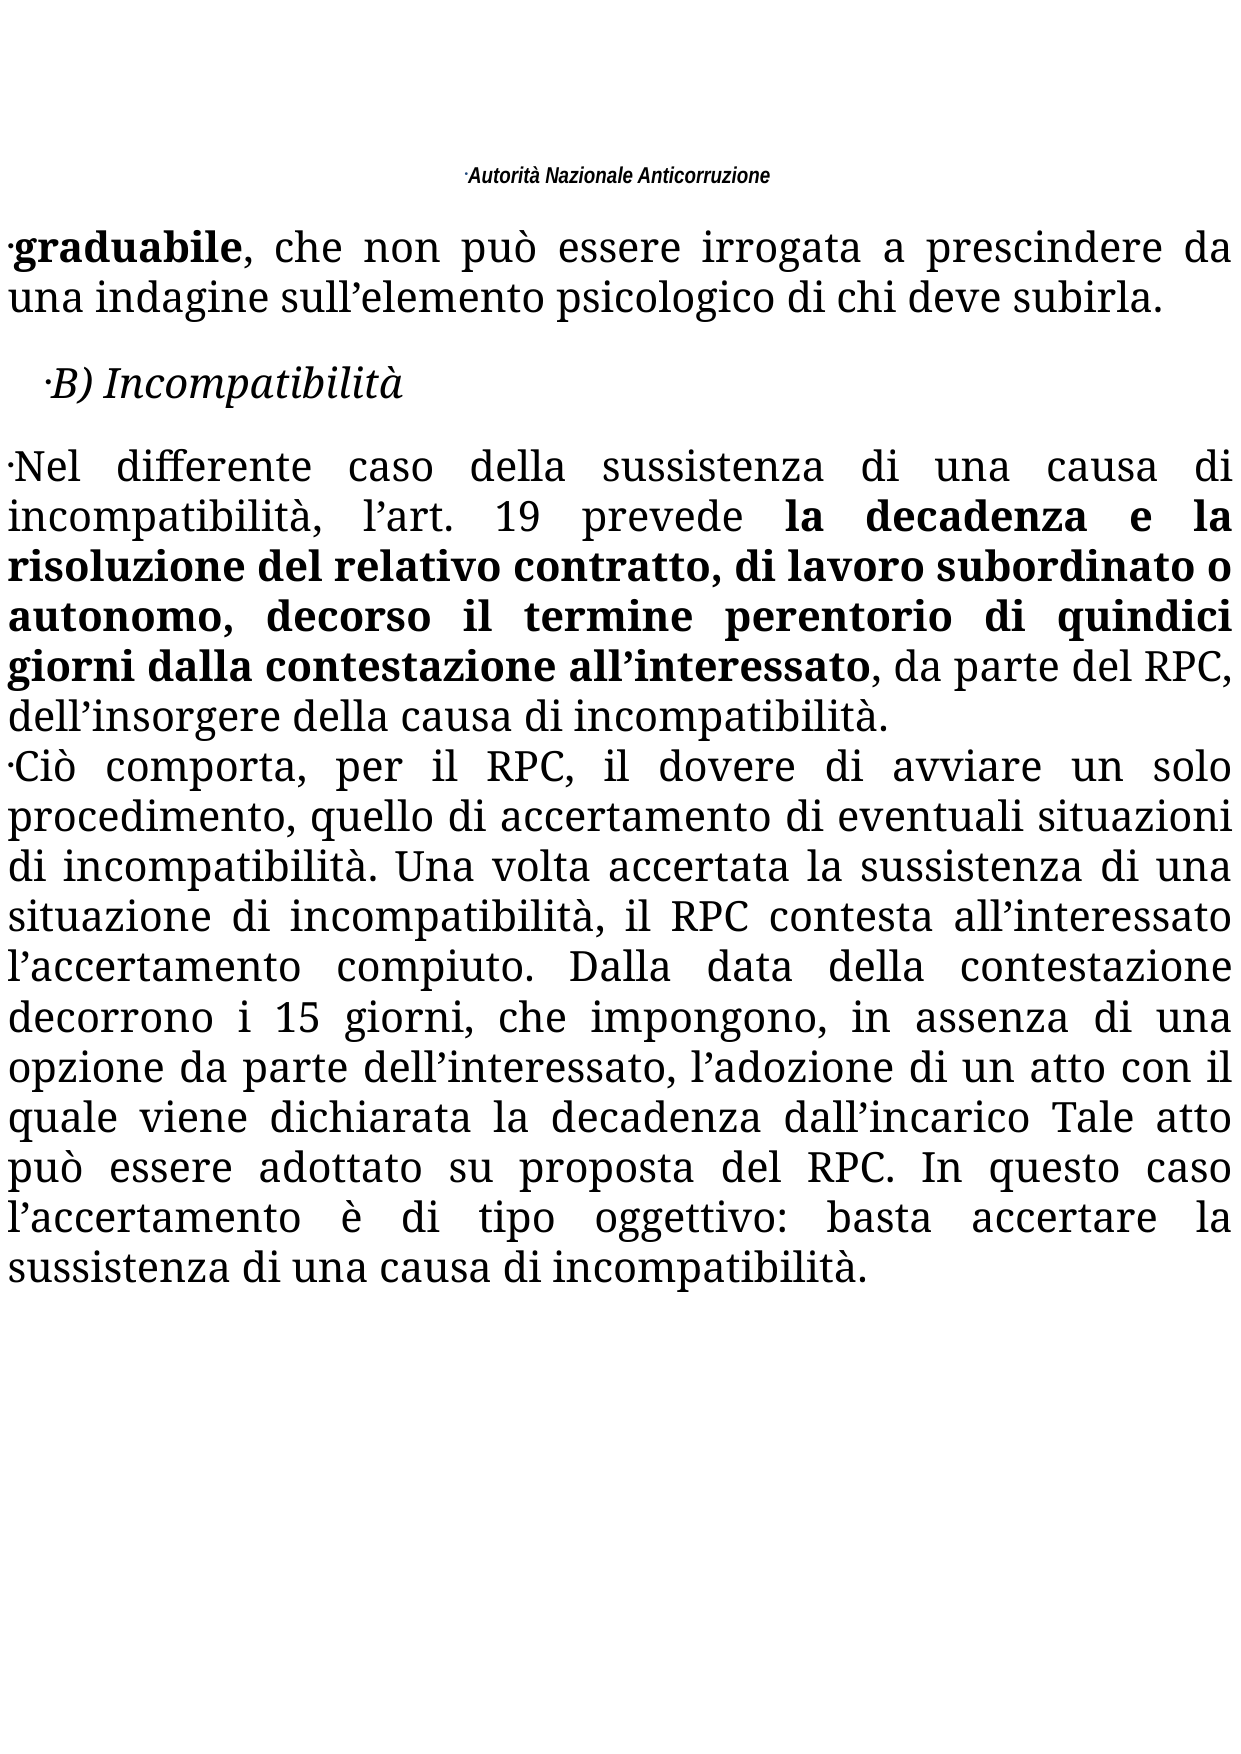

# Autorità Nazionale Anticorruzione
graduabile, che non può essere irrogata a prescindere da una indagine sull’elemento psicologico di chi deve subirla.
B) Incompatibilità
Nel differente caso della sussistenza di una causa di incompatibilità, l’art. 19 prevede la decadenza e la risoluzione del relativo contratto, di lavoro subordinato o autonomo, decorso il termine perentorio di quindici giorni dalla contestazione all’interessato, da parte del RPC, dell’insorgere della causa di incompatibilità.
Ciò comporta, per il RPC, il dovere di avviare un solo procedimento, quello di accertamento di eventuali situazioni di incompatibilità. Una volta accertata la sussistenza di una situazione di incompatibilità, il RPC contesta all’interessato l’accertamento compiuto. Dalla data della contestazione decorrono i 15 giorni, che impongono, in assenza di una opzione da parte dell’interessato, l’adozione di un atto con il quale viene dichiarata la decadenza dall’incarico Tale atto può essere adottato su proposta del RPC. In questo caso l’accertamento è di tipo oggettivo: basta accertare la sussistenza di una causa di incompatibilità.